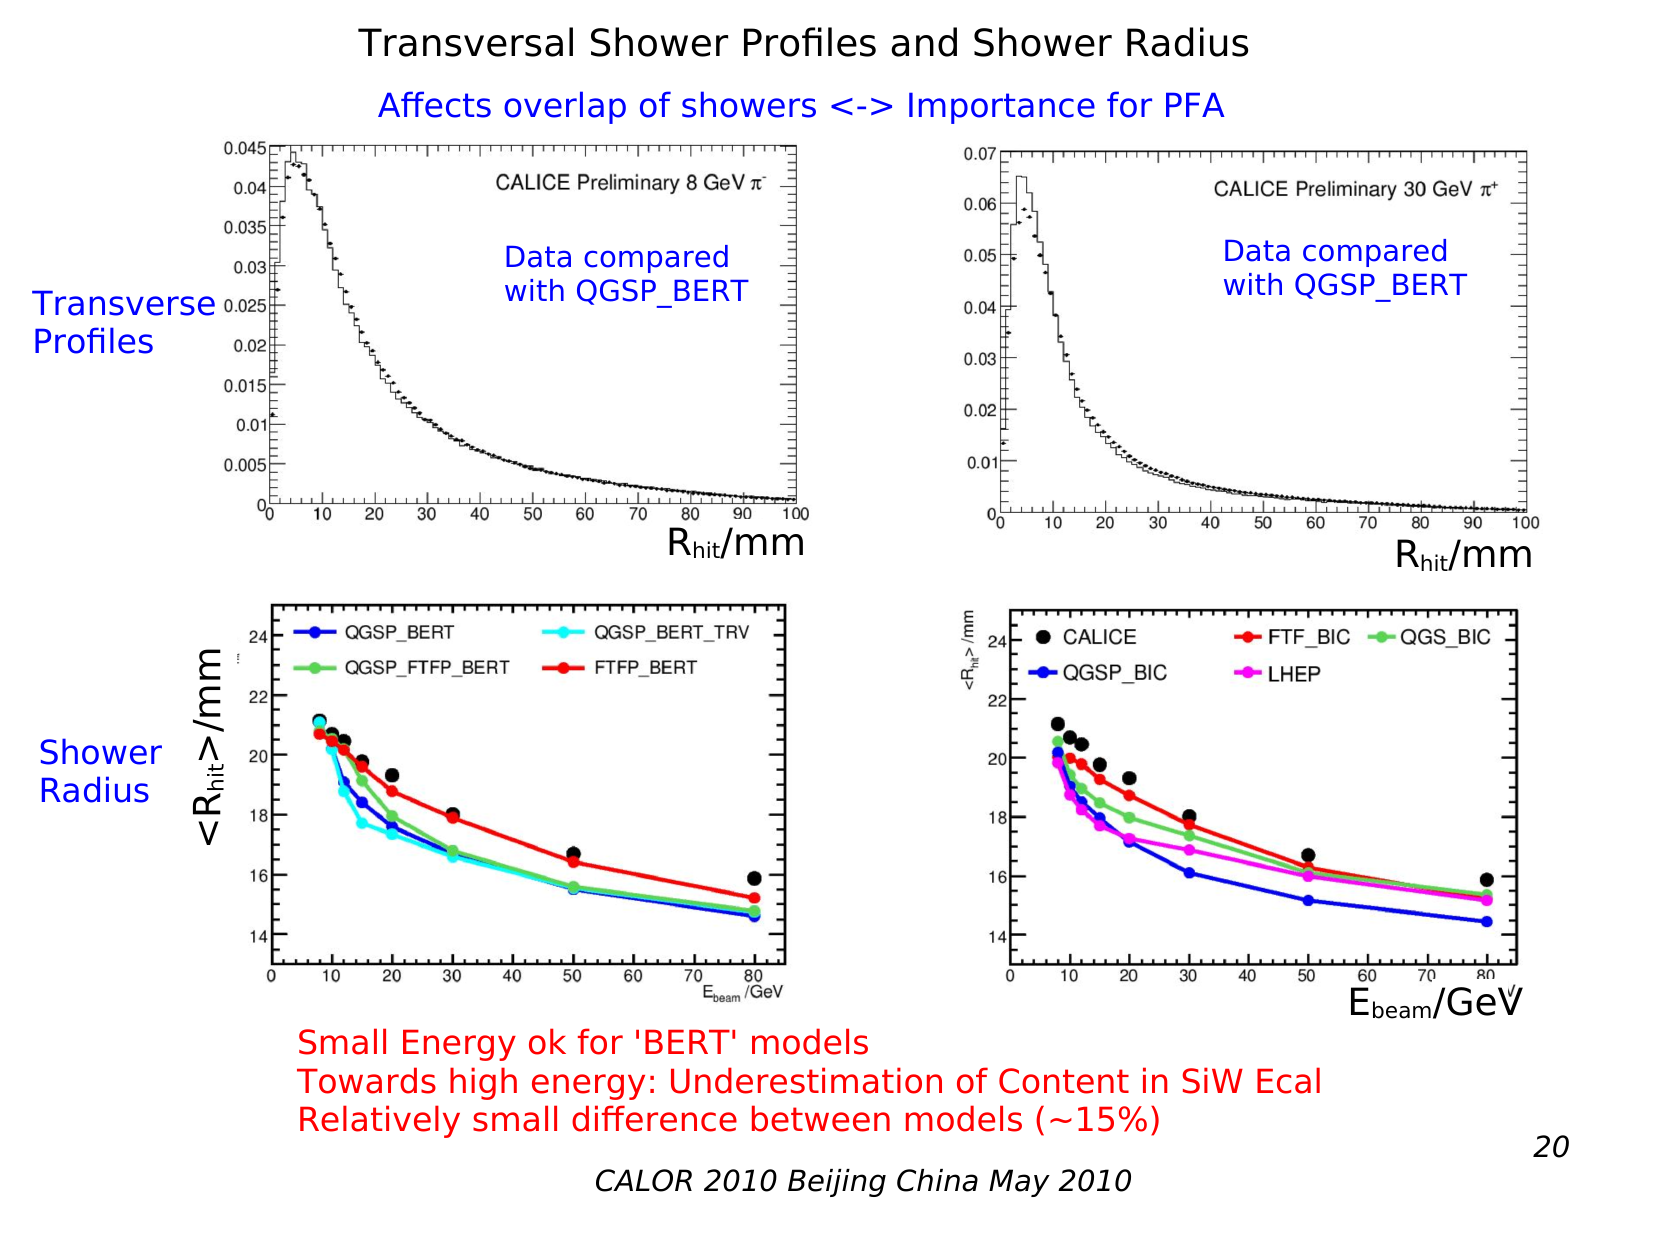

Transversal Shower Profiles and Shower Radius
Affects overlap of showers <-> Importance for PFA
Data compared
with QGSP_BERT
Data compared
with QGSP_BERT
Transverse
Profiles
Rhit/mm
Rhit/mm
<Rhit>/mm
Shower
Radius
Ebeam/GeV
Small Energy ok for 'BERT' models
Towards high energy: Underestimation of Content in SiW Ecal
Relatively small difference between models (~15%)
Comite d'evaluation
20